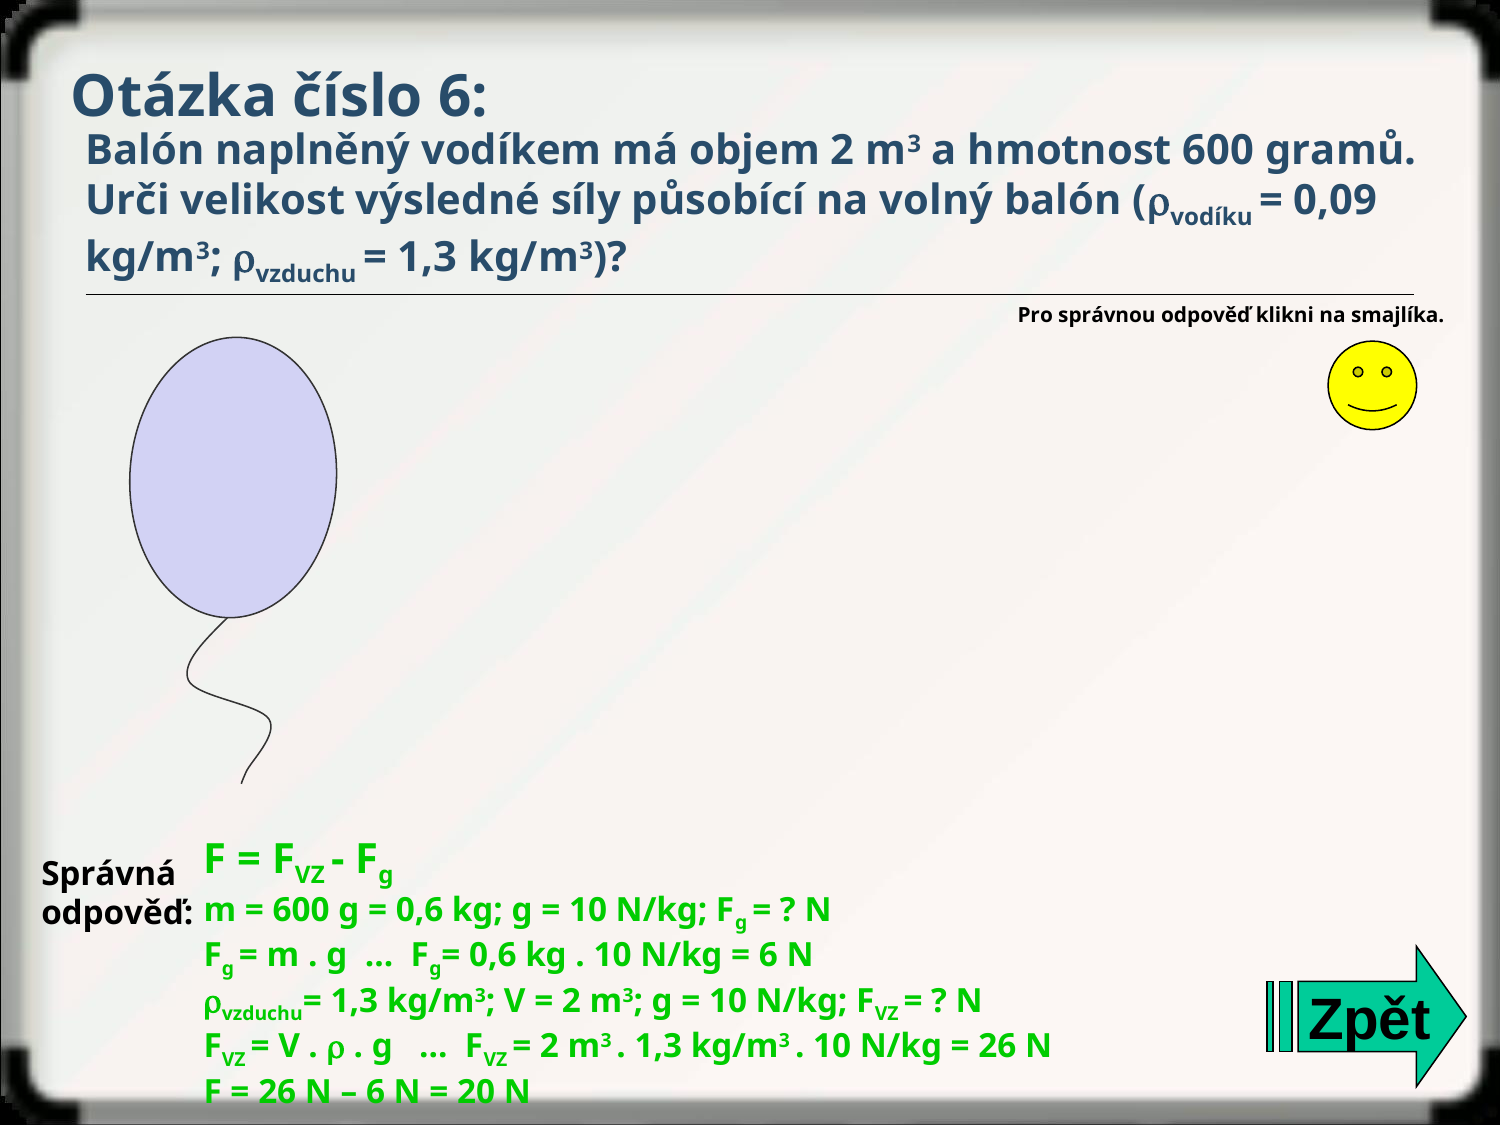

Otázka číslo 6:
Balón naplněný vodíkem má objem 2 m3 a hmotnost 600 gramů. Urči velikost výsledné síly působící na volný balón (vodíku = 0,09 kg/m3; vzduchu = 1,3 kg/m3)?
Pro správnou odpověď klikni na smajlíka.
Správná
odpověď:
F = FVZ - Fg
m = 600 g = 0,6 kg; g = 10 N/kg; Fg = ? N
Fg = m . g … Fg= 0,6 kg . 10 N/kg = 6 N
vzduchu= 1,3 kg/m3; V = 2 m3; g = 10 N/kg; FVZ = ? N
FVZ = V .  . g … FVZ = 2 m3 . 1,3 kg/m3 . 10 N/kg = 26 N
F = 26 N – 6 N = 20 N
Zpět